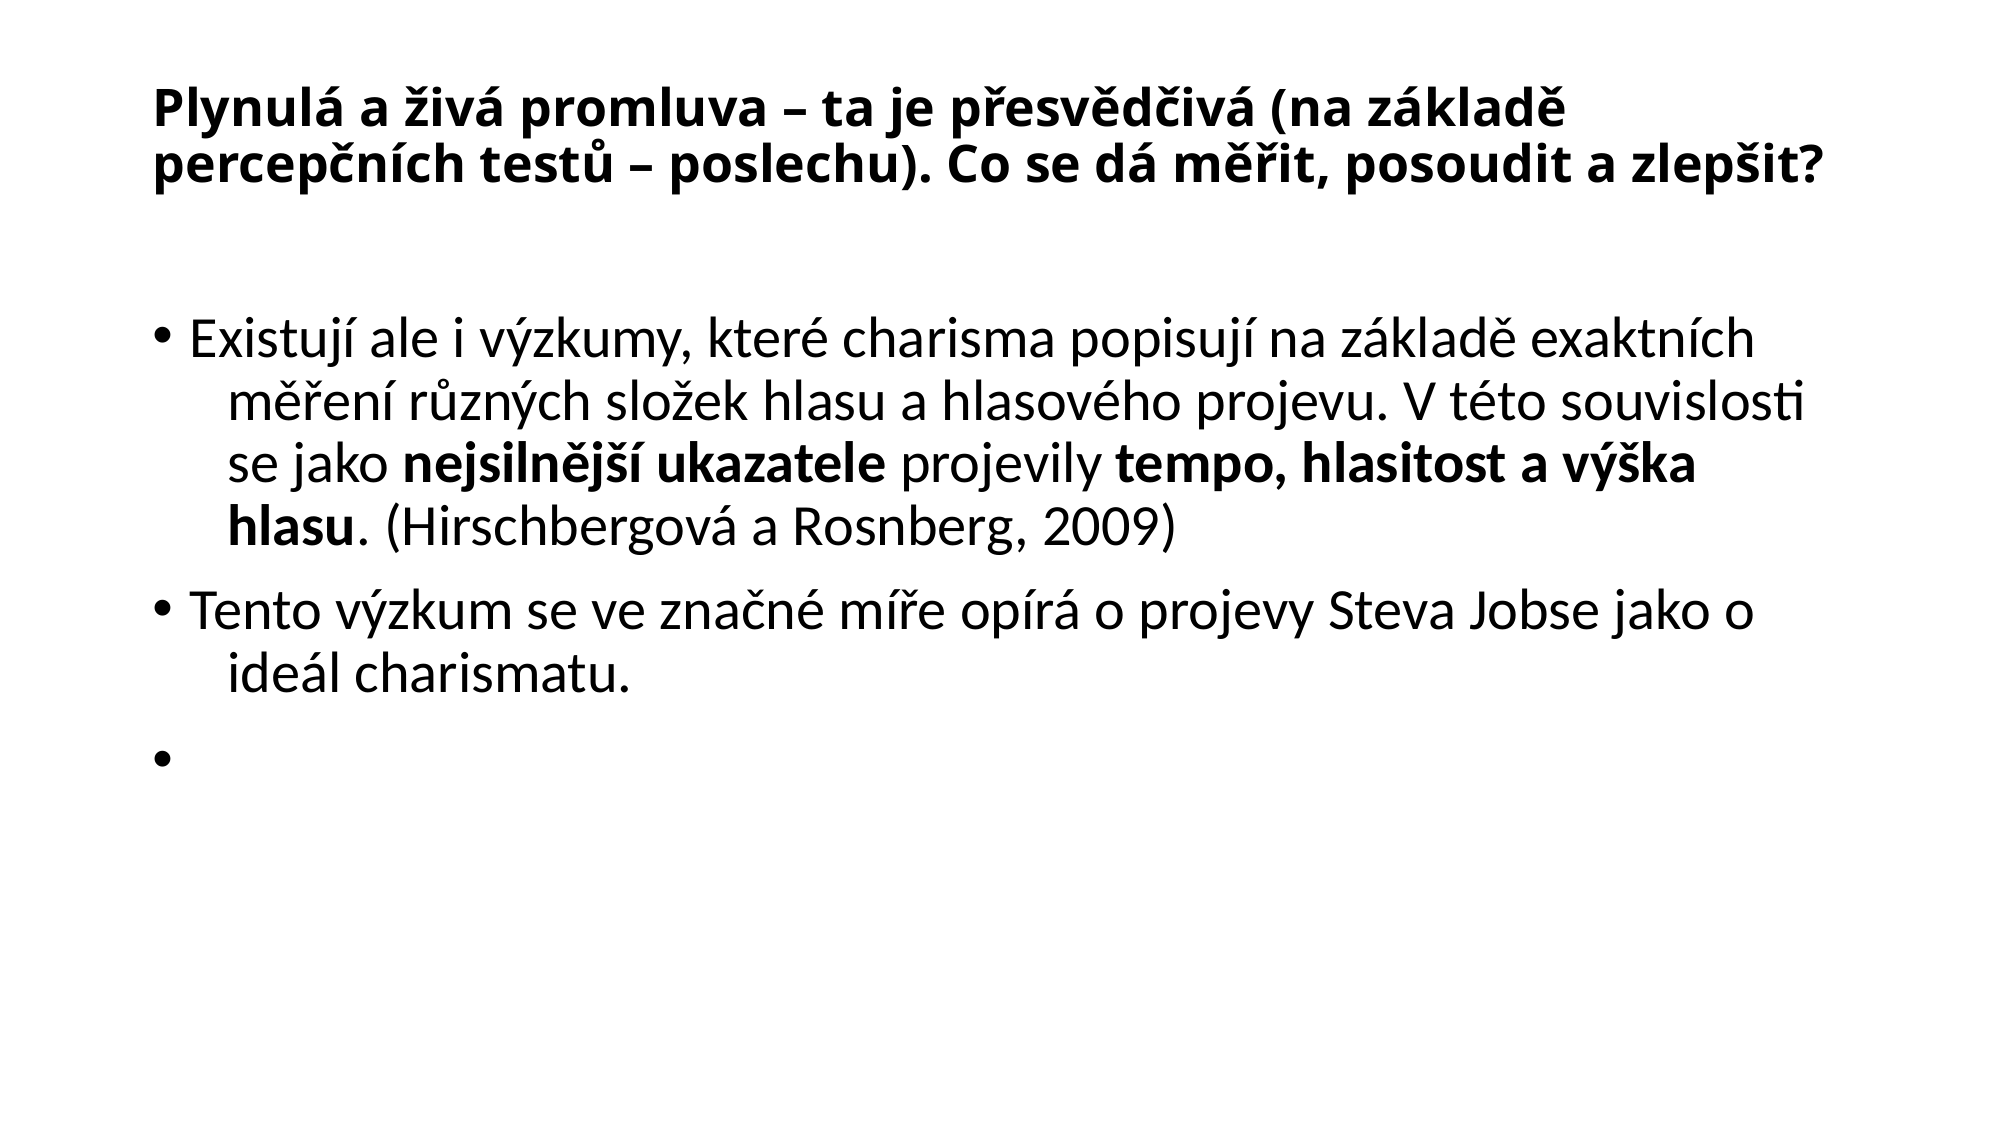

# Plynulá a živá promluva – ta je přesvědčivá (na základě percepčních testů – poslechu). Co se dá měřit, posoudit a zlepšit?
Existují ale i výzkumy, které charisma popisují na základě exaktních měření různých složek hlasu a hlasového projevu. V této souvislosti se jako nejsilnější ukazatele projevily tempo, hlasitost a výška hlasu. (Hirschbergová a Rosnberg, 2009)
Tento výzkum se ve značné míře opírá o projevy Steva Jobse jako o ideál charismatu.